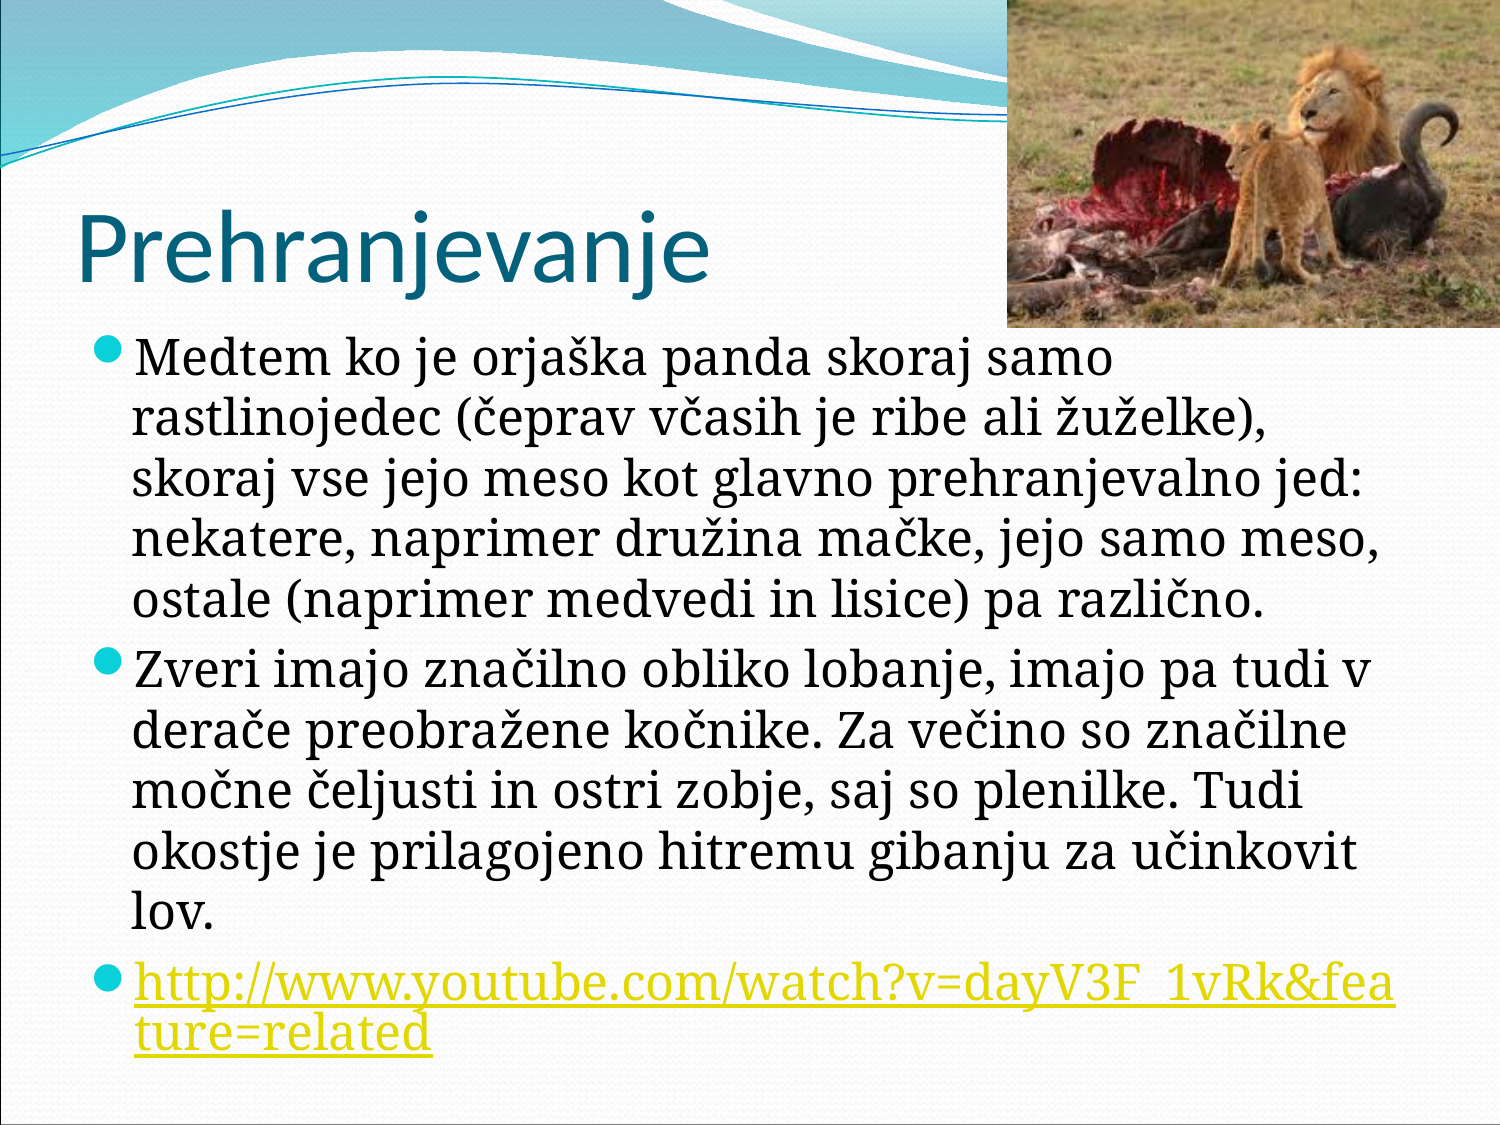

# Prehranjevanje
Medtem ko je orjaška panda skoraj samo rastlinojedec (čeprav včasih je ribe ali žuželke), skoraj vse jejo meso kot glavno prehranjevalno jed: nekatere, naprimer družina mačke, jejo samo meso, ostale (naprimer medvedi in lisice) pa različno.
Zveri imajo značilno obliko lobanje, imajo pa tudi v derače preobražene kočnike. Za večino so značilne močne čeljusti in ostri zobje, saj so plenilke. Tudi okostje je prilagojeno hitremu gibanju za učinkovit lov.
http://www.youtube.com/watch?v=dayV3F_1vRk&feature=related